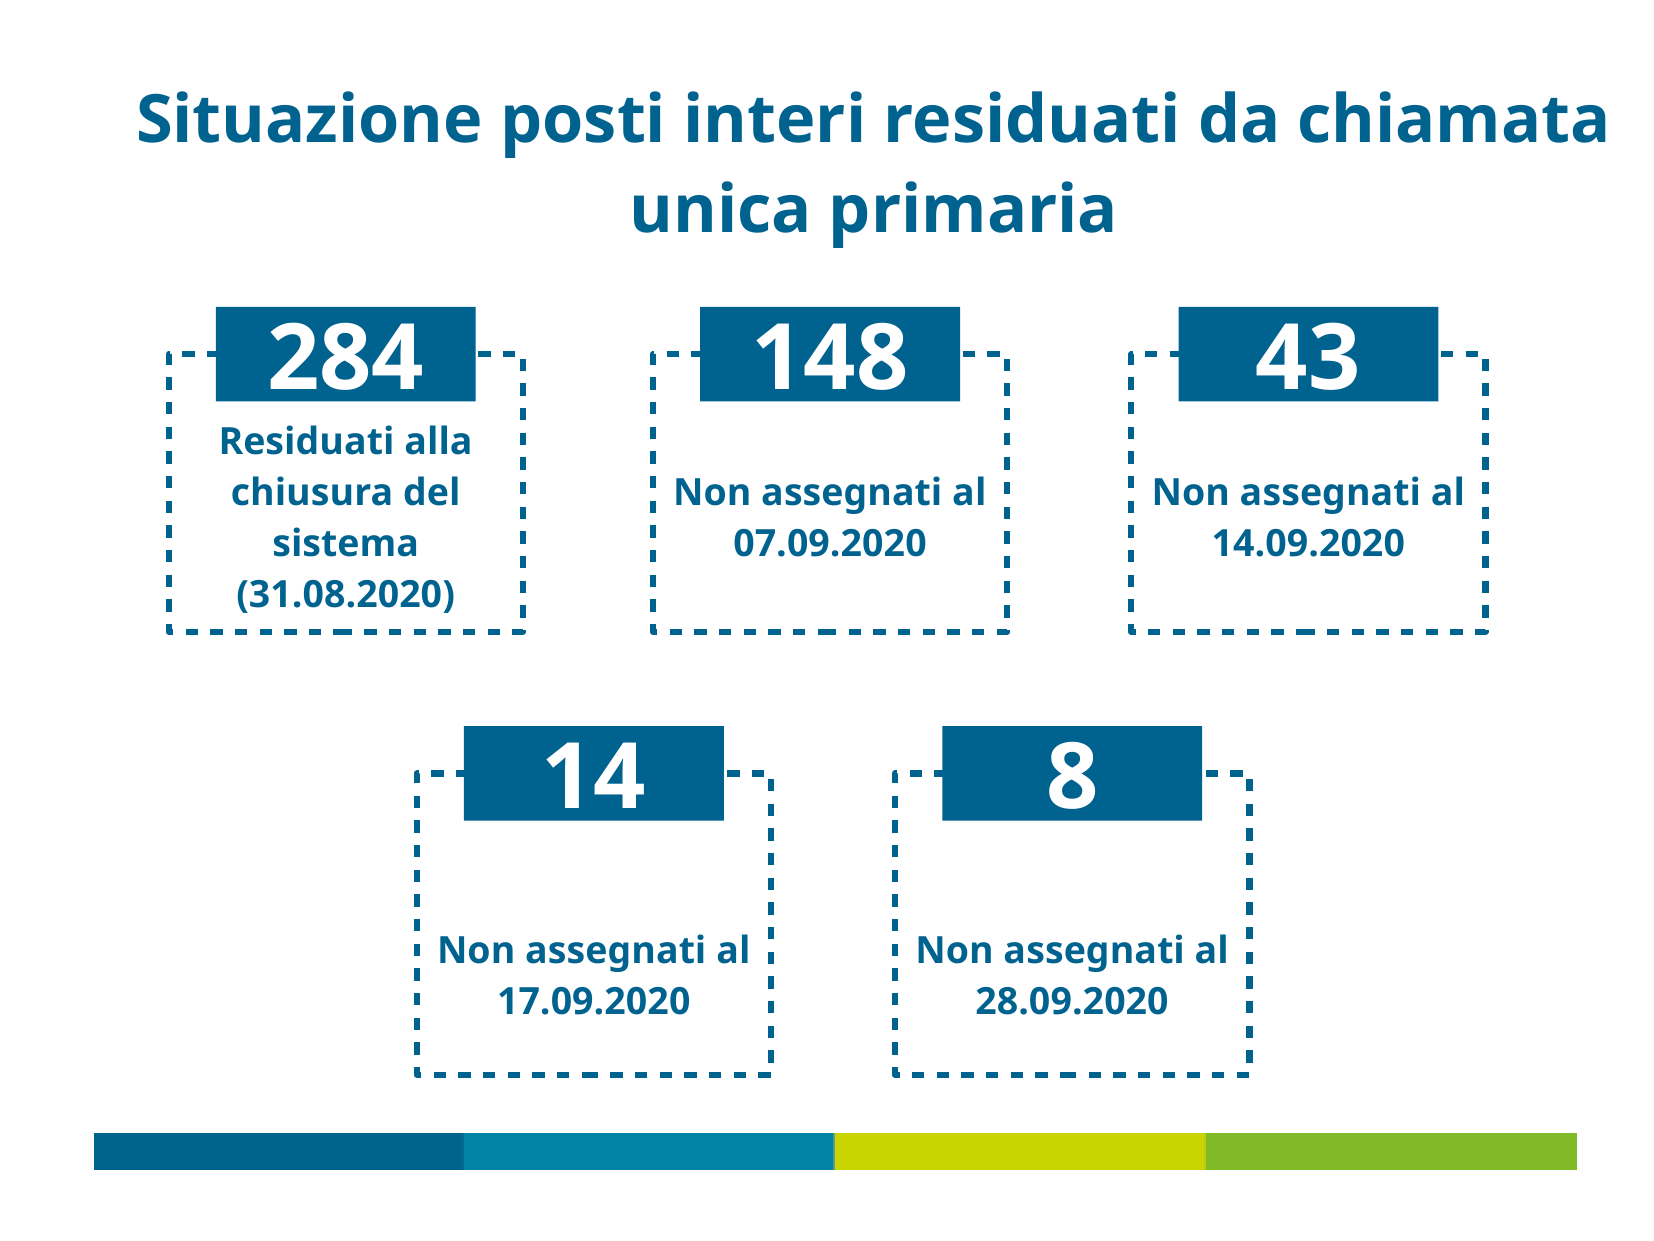

Situazione posti interi residuati da chiamata unica primaria
284
148
43
Residuati alla chiusura del sistema (31.08.2020)
Non assegnati al 07.09.2020
Non assegnati al 14.09.2020
14
8
Non assegnati al 17.09.2020
Non assegnati al 28.09.2020